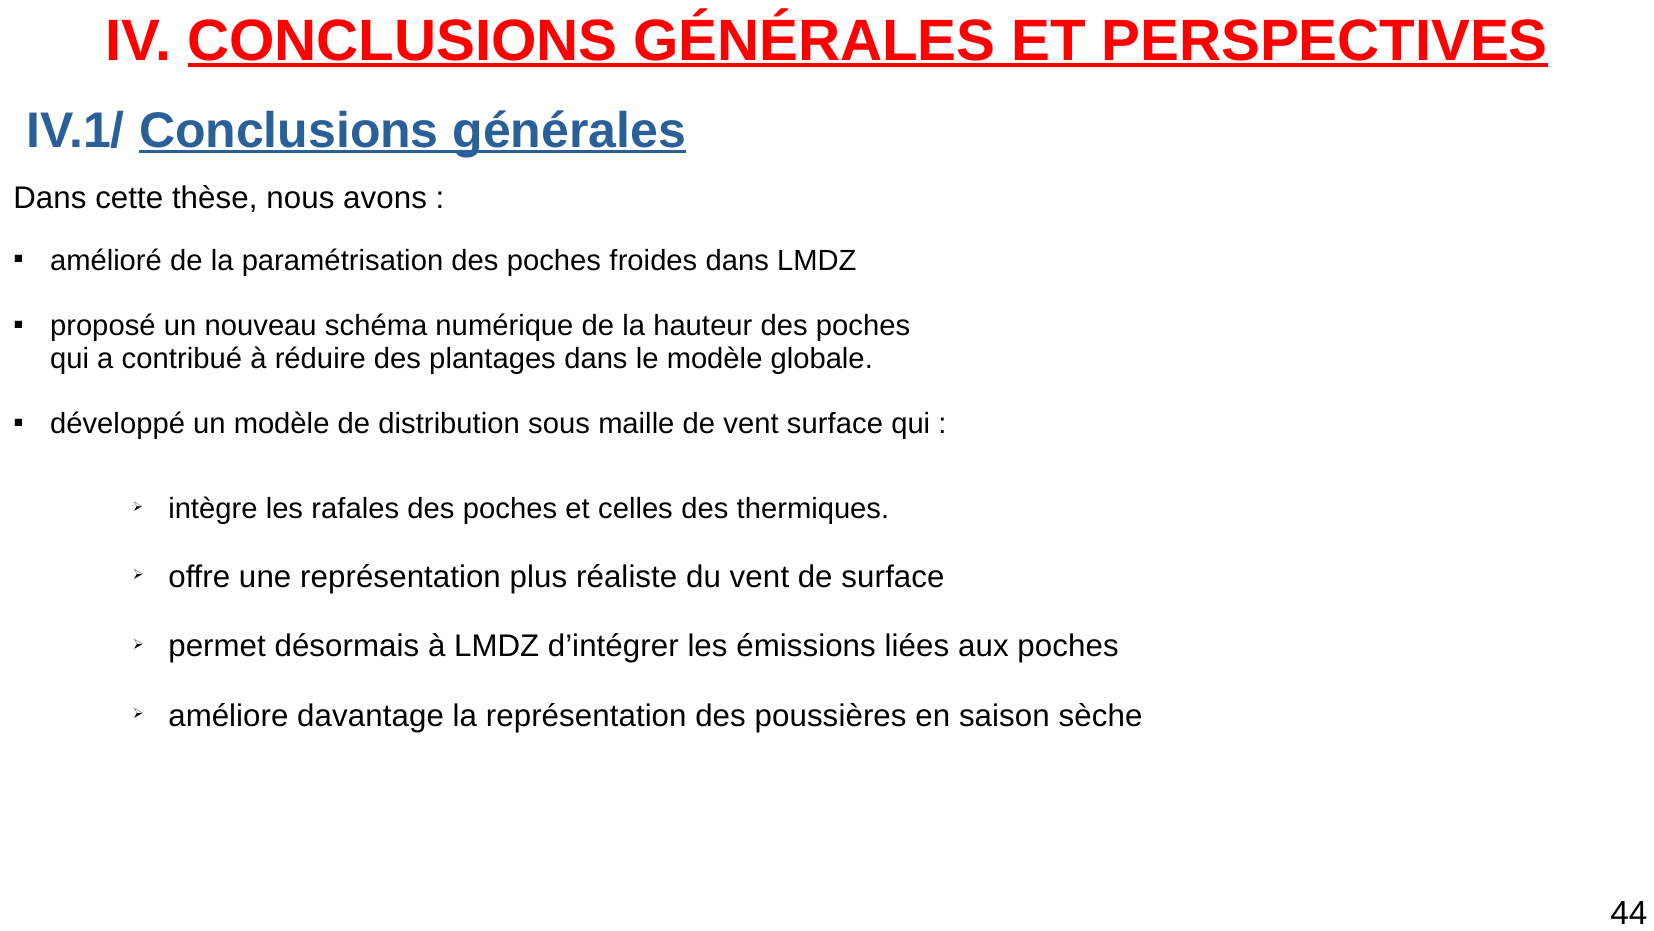

IV. CONCLUSIONS GÉNÉRALES ET PERSPECTIVES
IV.1/ Conclusions générales
Dans cette thèse, nous avons :
amélioré de la paramétrisation des poches froides dans LMDZ
proposé un nouveau schéma numérique de la hauteur des poches
qui a contribué à réduire des plantages dans le modèle globale.
développé un modèle de distribution sous maille de vent surface qui :
intègre les rafales des poches et celles des thermiques.
offre une représentation plus réaliste du vent de surface
permet désormais à LMDZ d’intégrer les émissions liées aux poches
améliore davantage la représentation des poussières en saison sèche
44